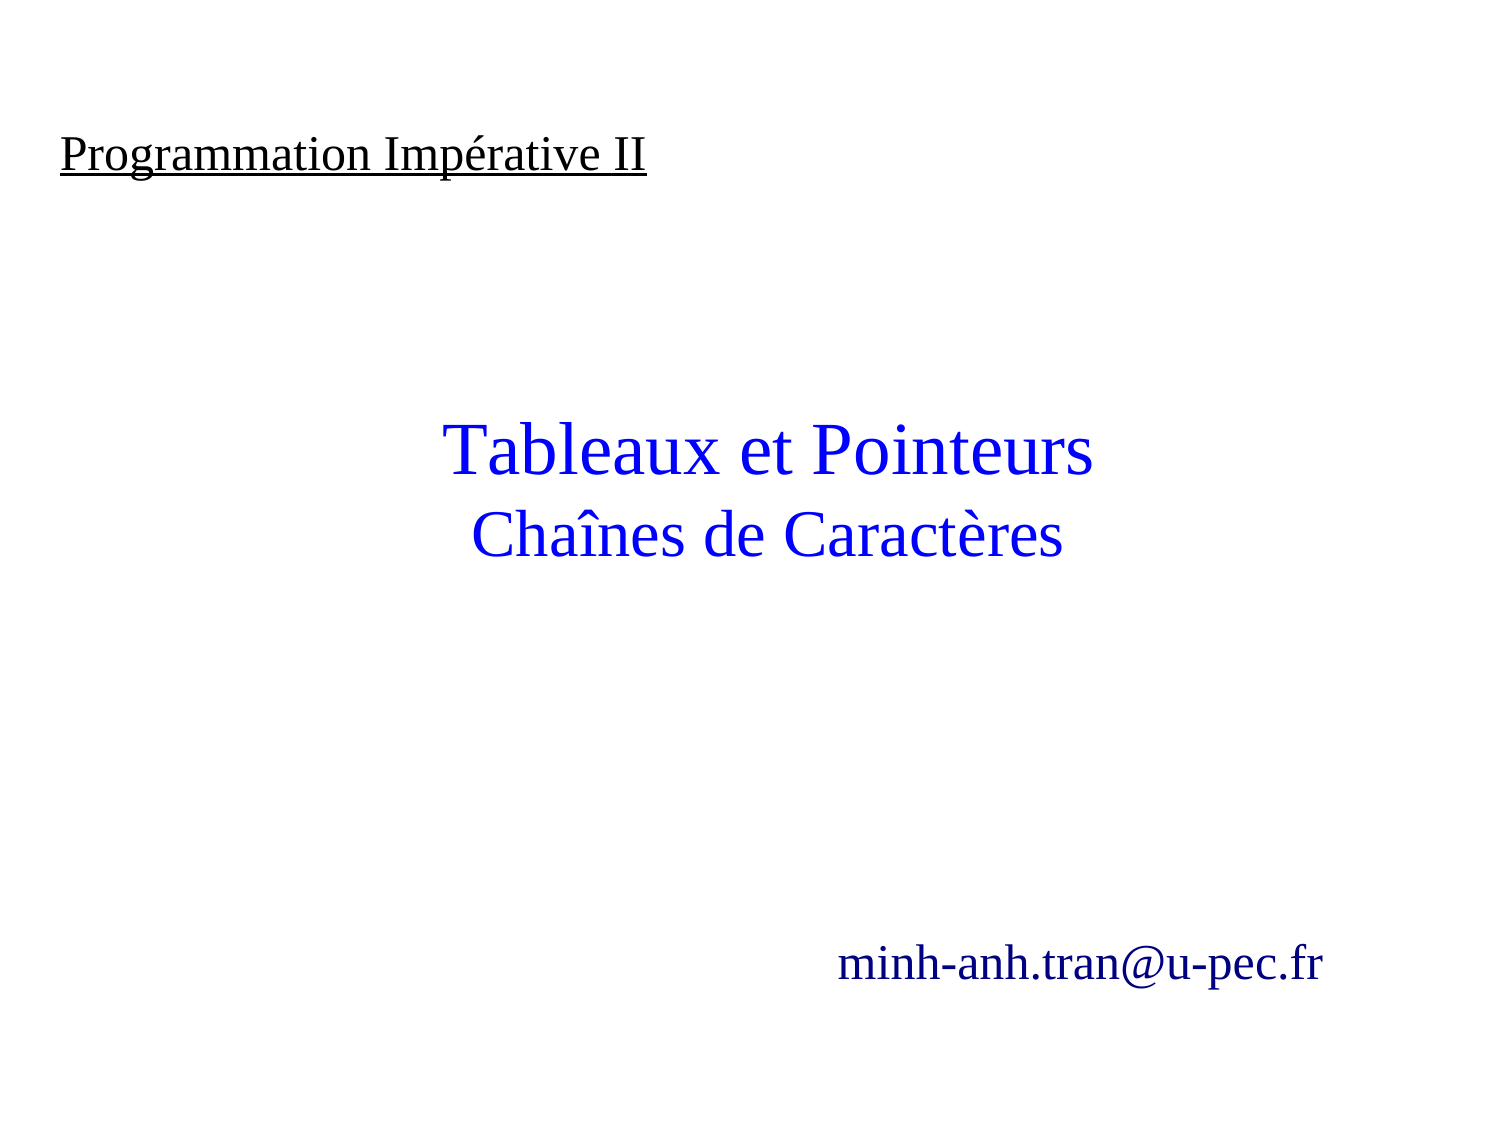

Programmation Impérative II
Tableaux et Pointeurs
Chaînes de Caractères
minh-anh.tran@u-pec.fr